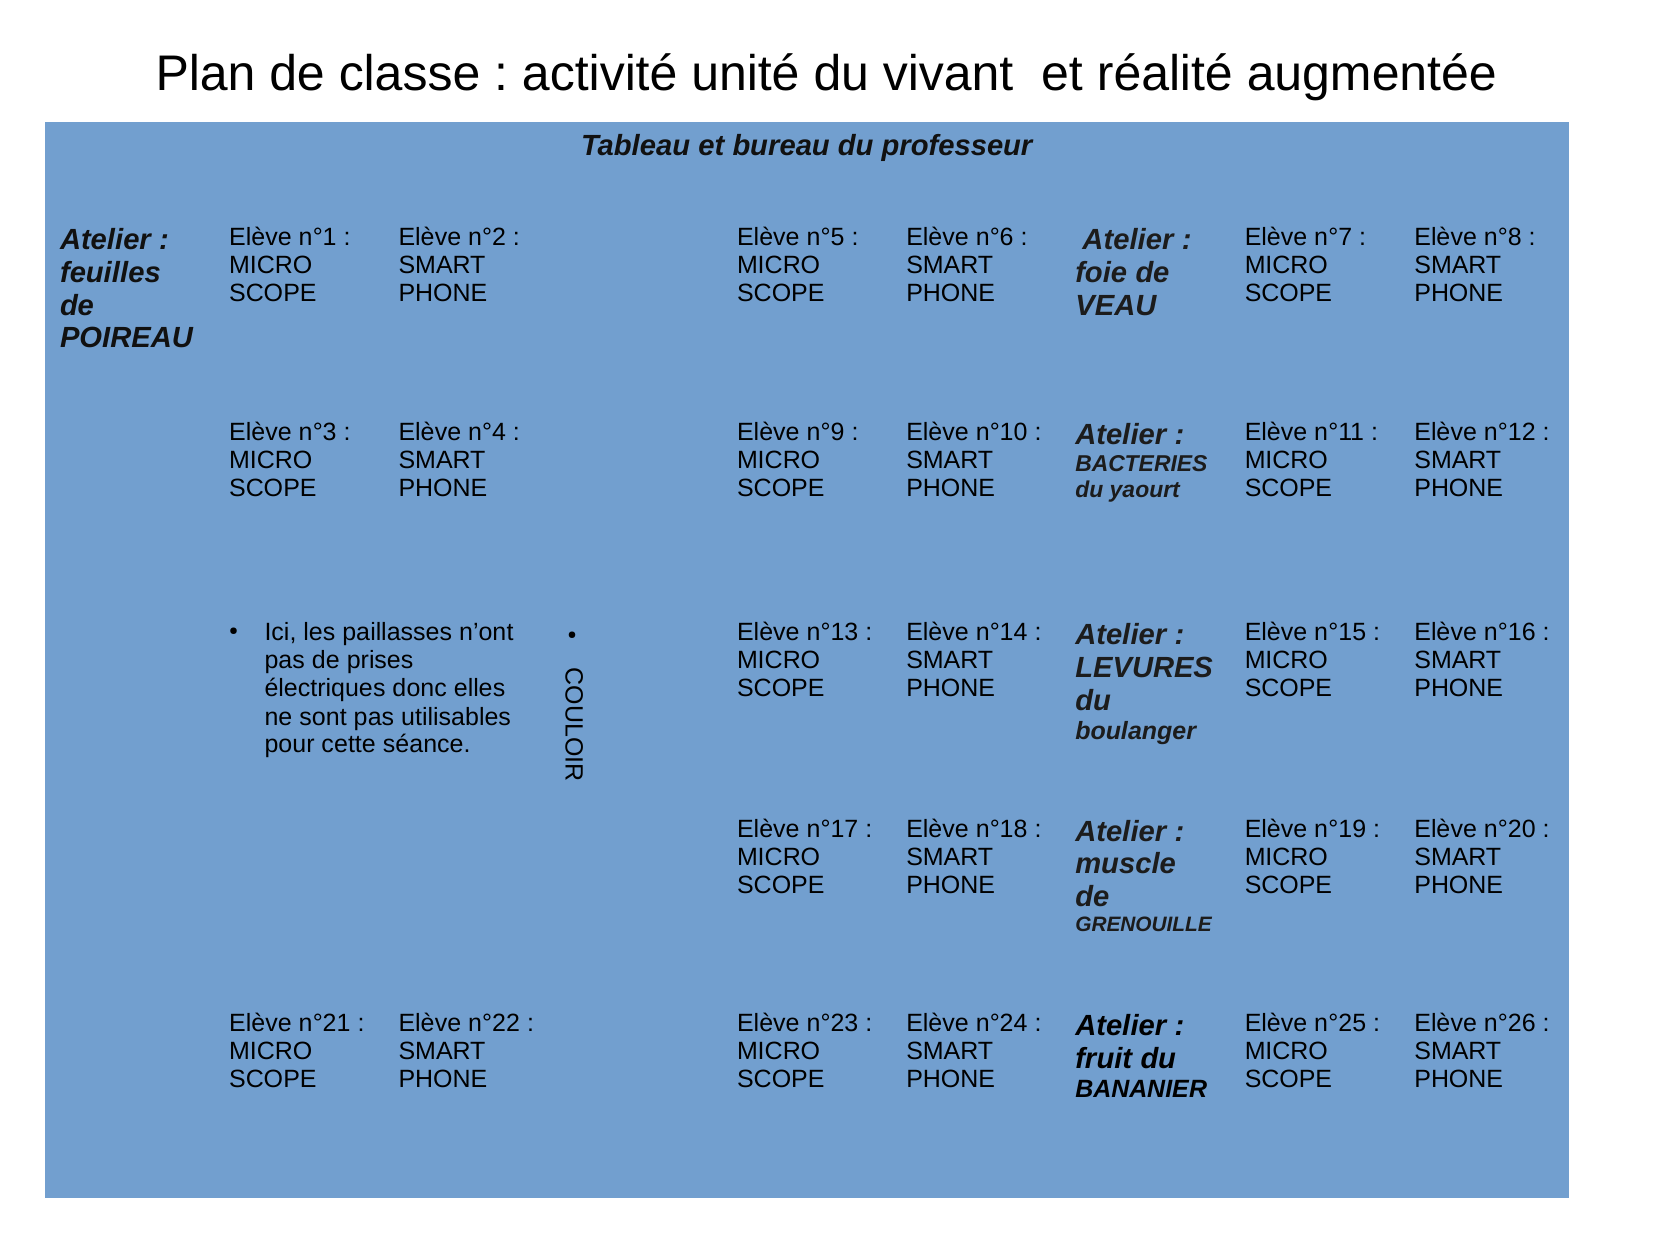

# Plan de classe : activité unité du vivant et réalité augmentée
| Tableau et bureau du professeur | | | | | | | | |
| --- | --- | --- | --- | --- | --- | --- | --- | --- |
| Atelier : feuilles de POIREAU | Elève n°1 : MICRO SCOPE | Elève n°2 : SMART PHONE | COULOIR | Elève n°5 : MICRO SCOPE | Elève n°6 : SMART PHONE | Atelier : foie de VEAU | Elève n°7 : MICRO SCOPE | Elève n°8 : SMART PHONE |
| | Elève n°3 : MICRO SCOPE | Elève n°4 : SMART PHONE | | Elève n°9 : MICRO SCOPE | Elève n°10 : SMART PHONE | Atelier : BACTERIES du yaourt | Elève n°11 : MICRO SCOPE | Elève n°12 : SMART PHONE |
| | Ici, les paillasses n’ont pas de prises électriques donc elles ne sont pas utilisables pour cette séance. | | | Elève n°13 : MICRO SCOPE | Elève n°14 : SMART PHONE | Atelier : LEVURES du boulanger | Elève n°15 : MICRO SCOPE | Elève n°16 : SMART PHONE |
| | | | | Elève n°17 : MICRO SCOPE | Elève n°18 : SMART PHONE | Atelier : muscle de GRENOUILLE | Elève n°19 : MICRO SCOPE | Elève n°20 : SMART PHONE |
| | Elève n°21 : MICRO SCOPE | Elève n°22 : SMART PHONE | | Elève n°23 : MICRO SCOPE | Elève n°24 : SMART PHONE | Atelier : fruit du BANANIER | Elève n°25 : MICRO SCOPE | Elève n°26 : SMART PHONE |